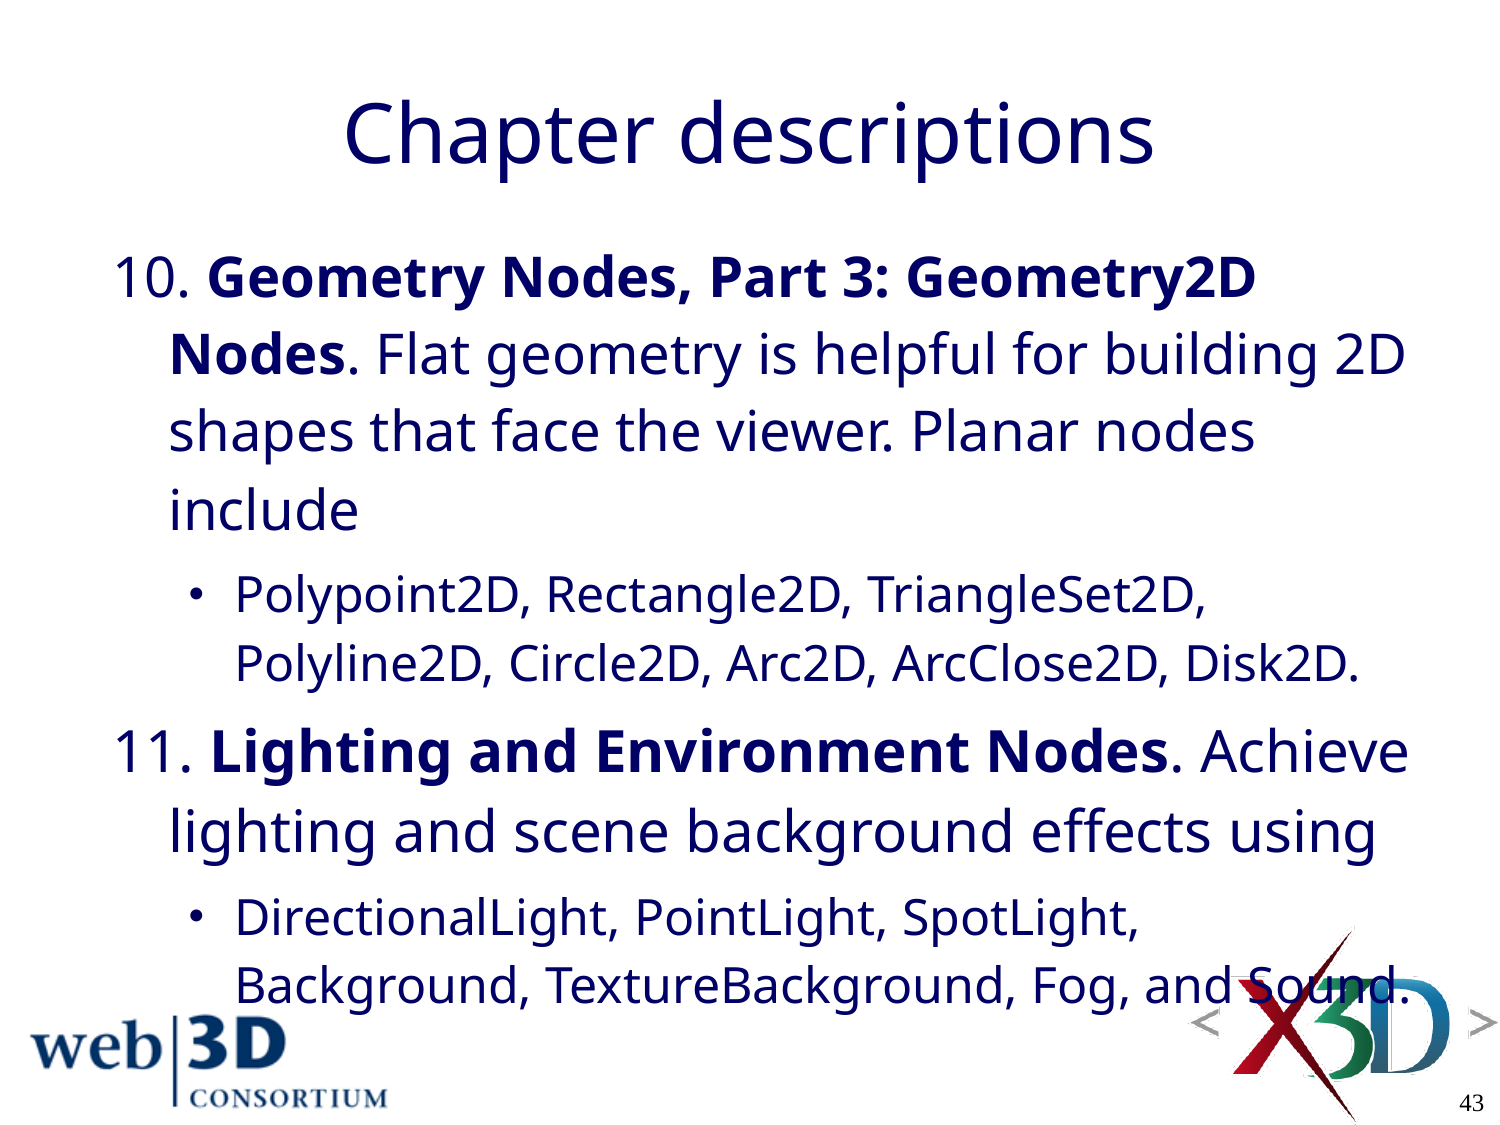

# Chapter descriptions
10. Geometry Nodes, Part 3: Geometry2D Nodes. Flat geometry is helpful for building 2D shapes that face the viewer. Planar nodes include
Polypoint2D, Rectangle2D, TriangleSet2D, Polyline2D, Circle2D, Arc2D, ArcClose2D, Disk2D.
11. Lighting and Environment Nodes. Achieve lighting and scene background effects using
DirectionalLight, PointLight, SpotLight, Background, TextureBackground, Fog, and Sound.